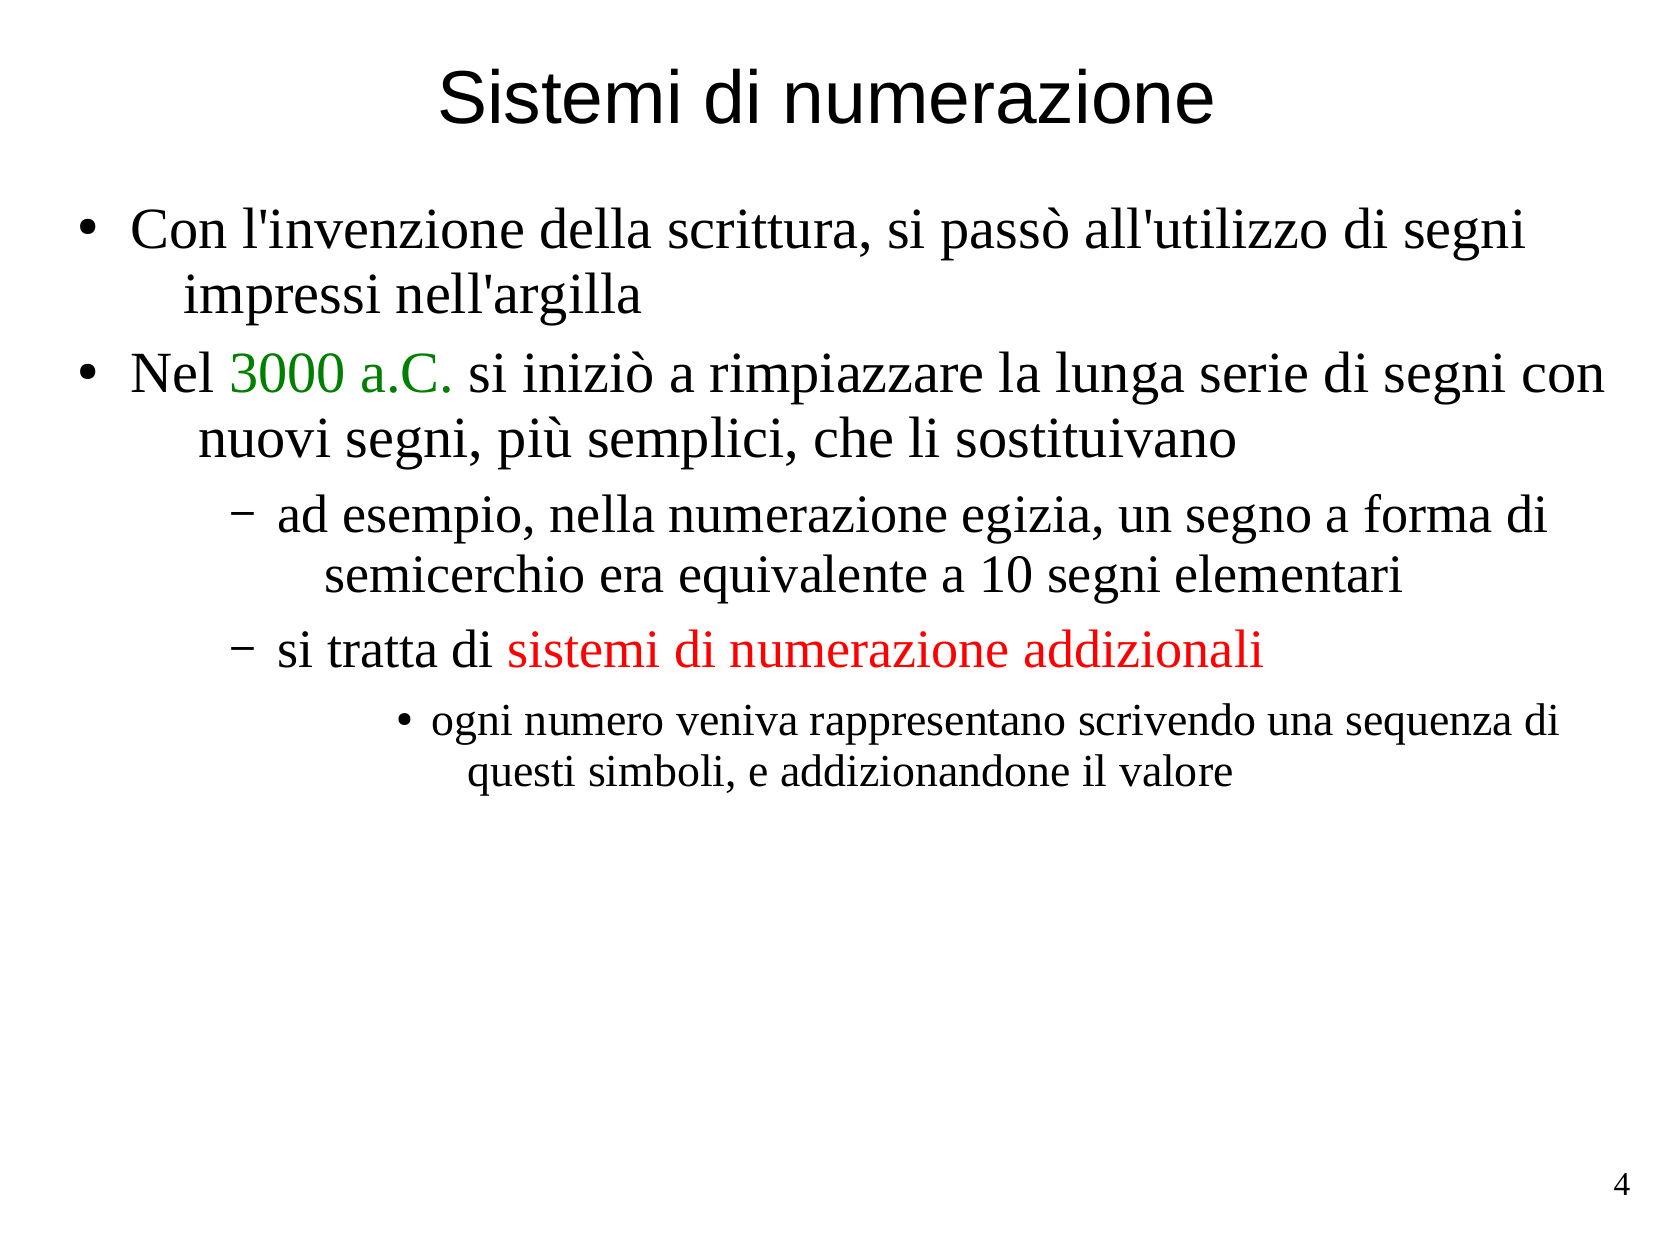

# Sistemi di numerazione
Con l'invenzione della scrittura, si passò all'utilizzo di segni impressi nell'argilla
Nel 3000 a.C. si iniziò a rimpiazzare la lunga serie di segni con nuovi segni, più semplici, che li sostituivano
ad esempio, nella numerazione egizia, un segno a forma di semicerchio era equivalente a 10 segni elementari
si tratta di sistemi di numerazione addizionali
ogni numero veniva rappresentano scrivendo una sequenza di questi simboli, e addizionandone il valore